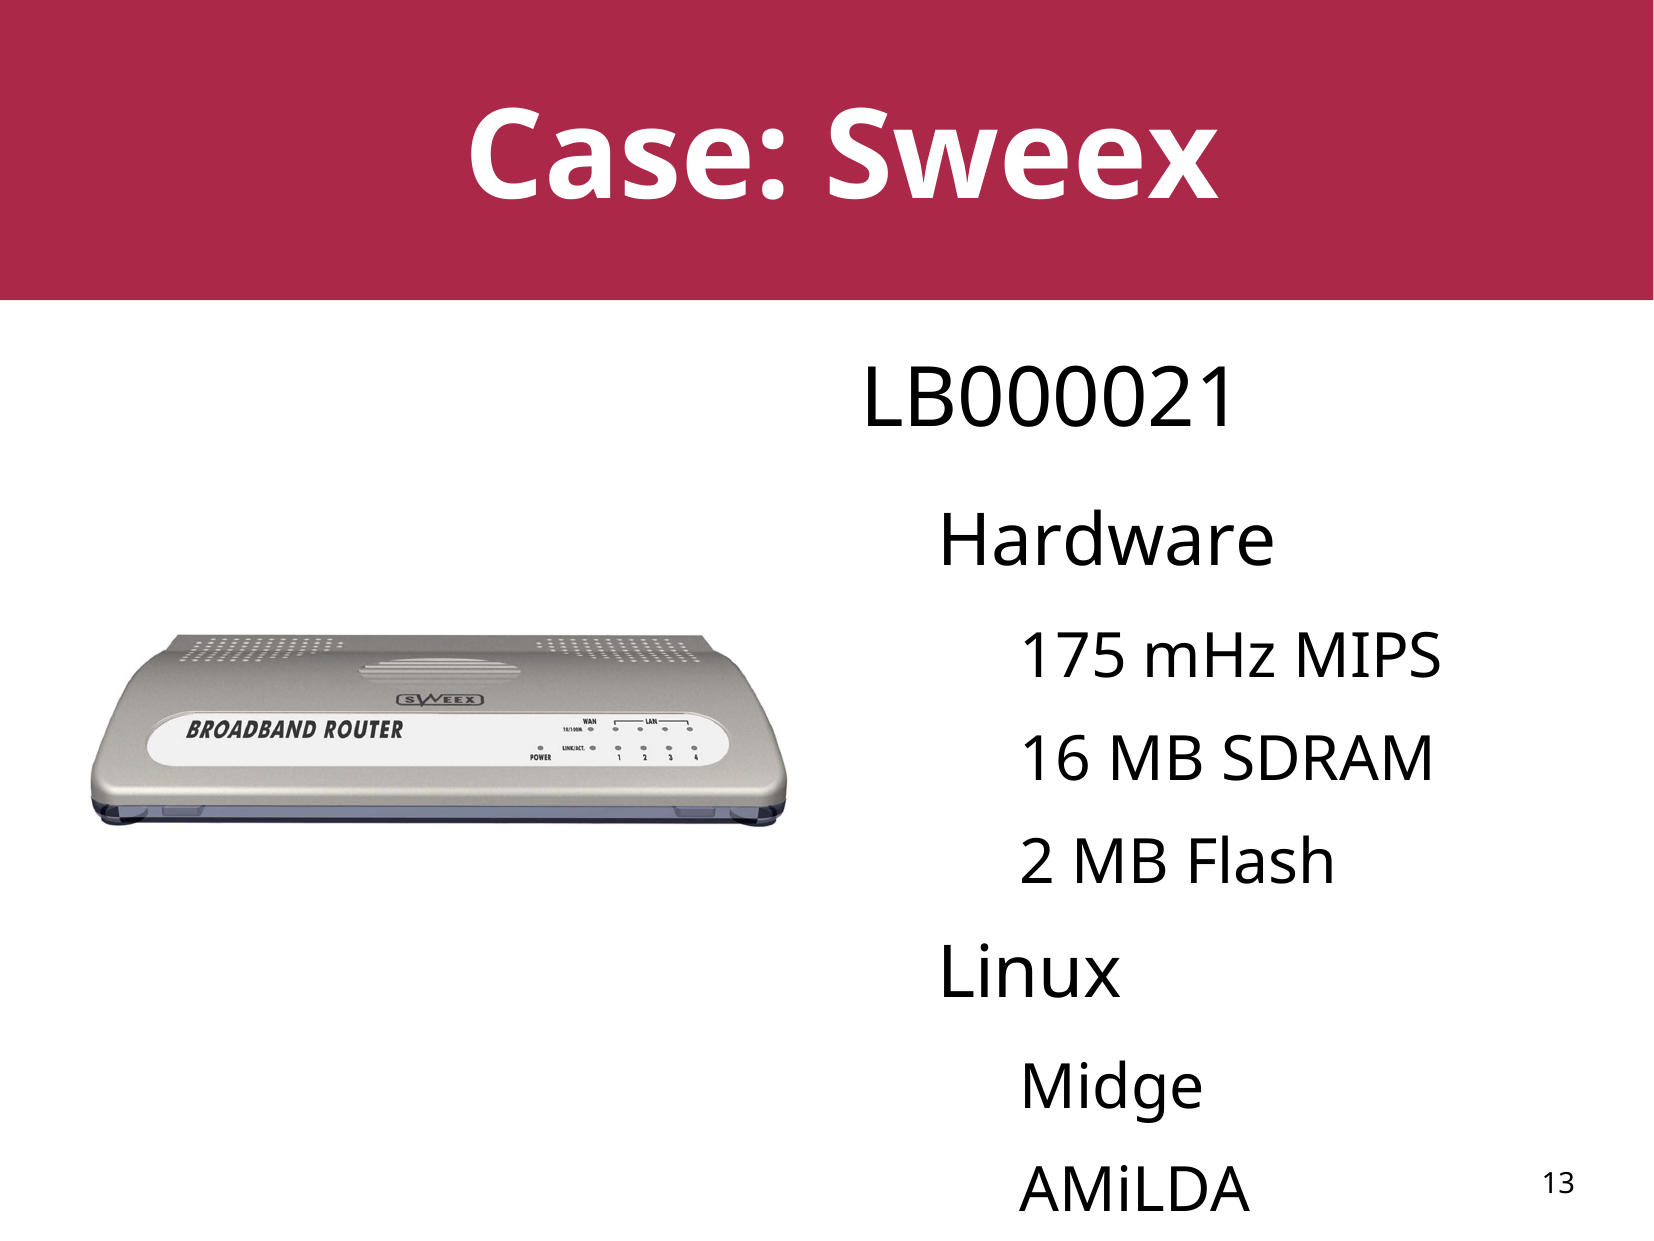

# Case: Sweex
LB000021
Hardware
175 mHz MIPS
16 MB SDRAM
2 MB Flash
Linux
Midge
AMiLDA
13